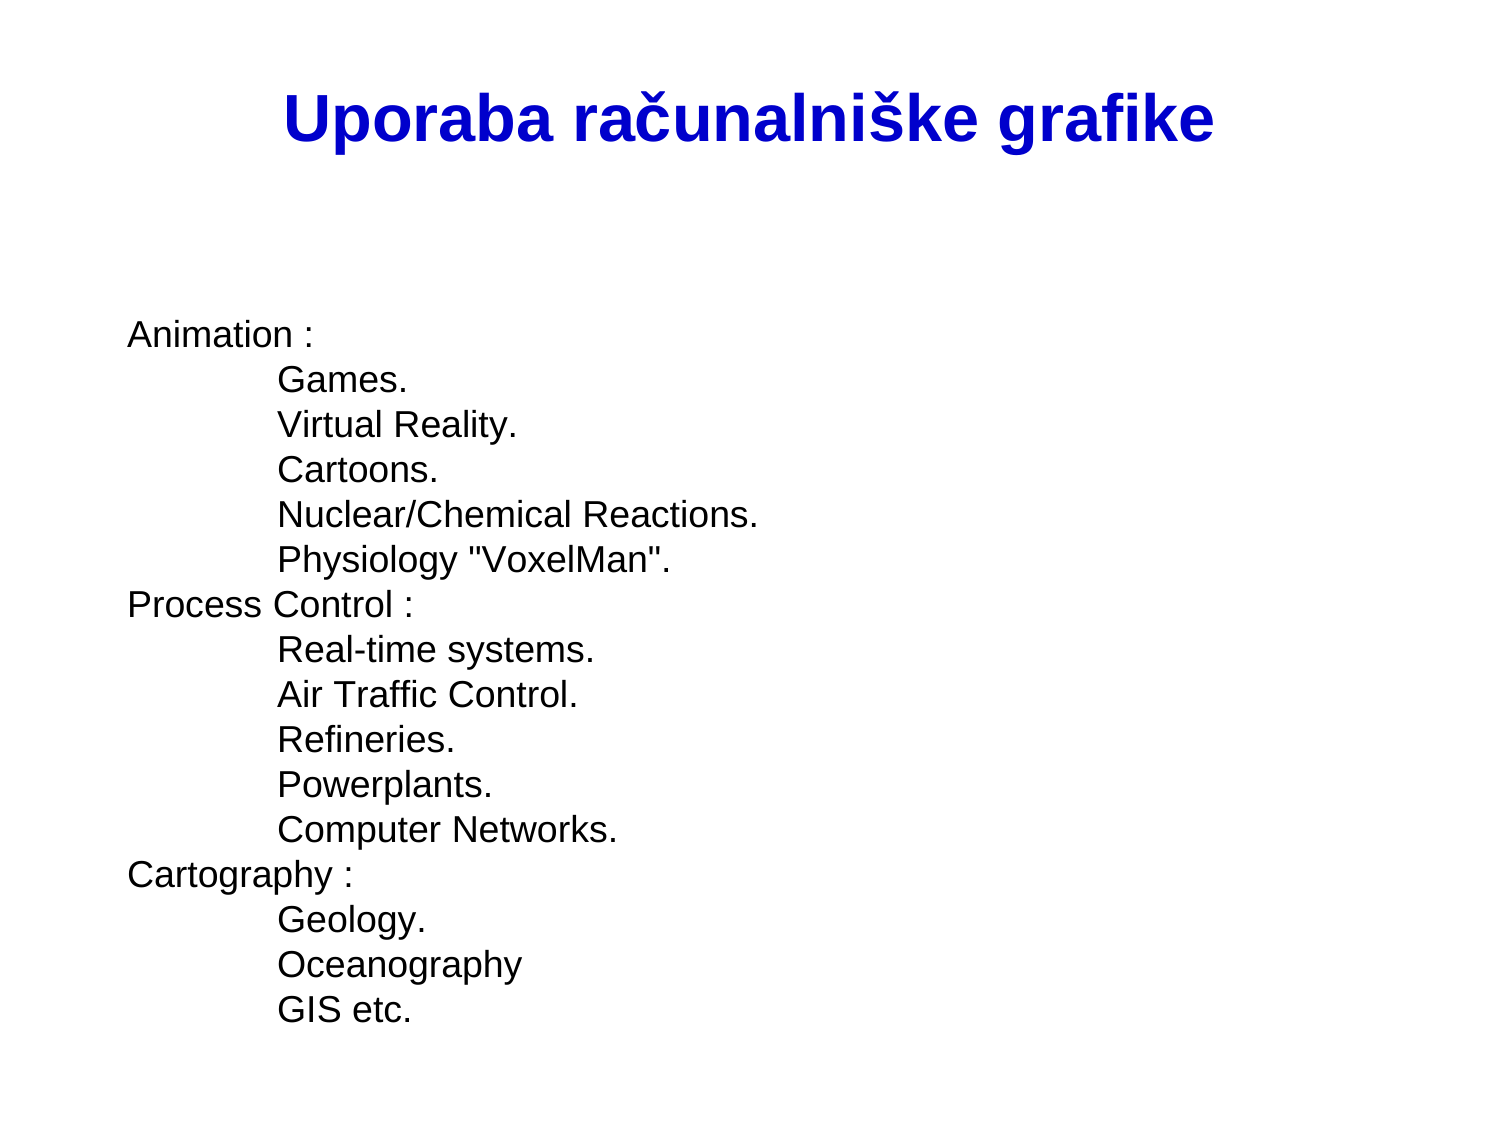

# Uporaba računalniške grafike
Animation :
	Games.
	Virtual Reality.
	Cartoons.
	Nuclear/Chemical Reactions.
	Physiology "VoxelMan".
Process Control :
	Real-time systems.
	Air Traffic Control.
	Refineries.
	Powerplants.
	Computer Networks.
Cartography :
	Geology.
	Oceanography
	GIS etc.